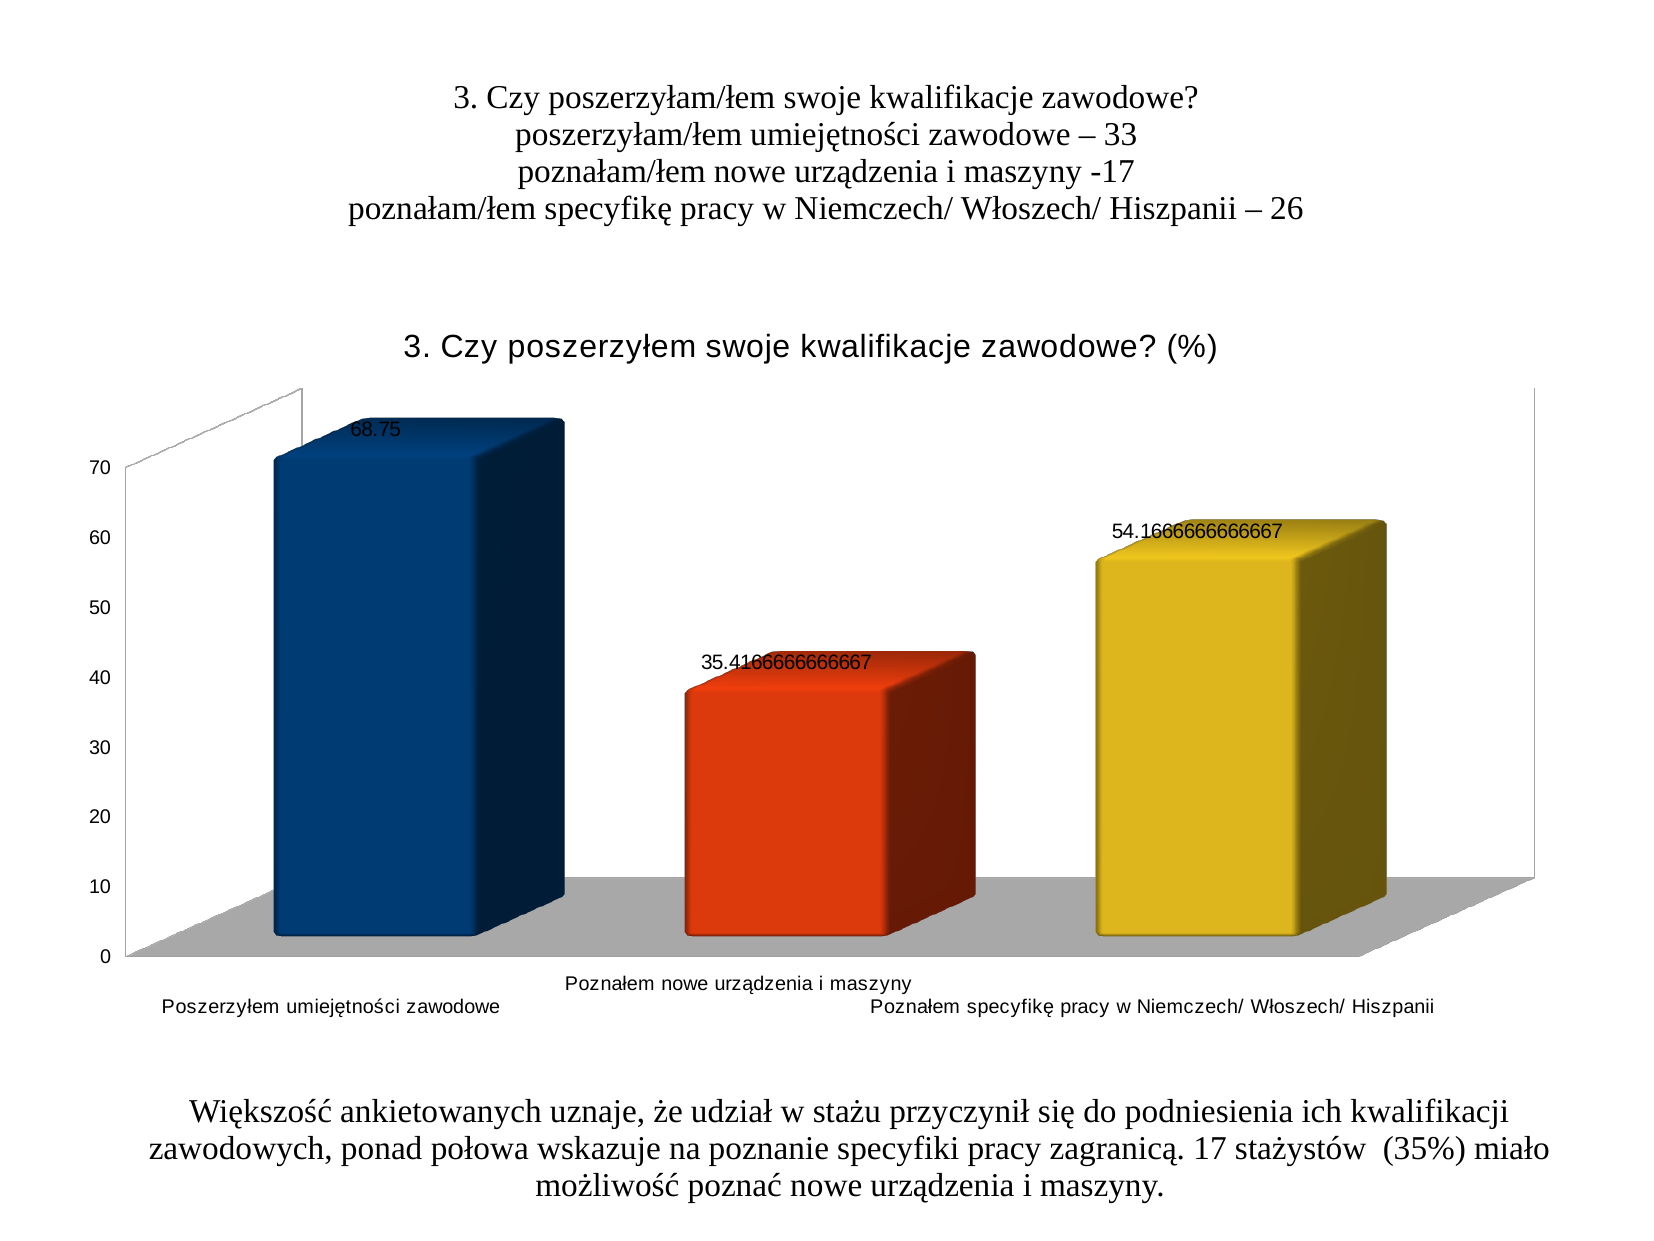

# 3. Czy poszerzyłam/łem swoje kwalifikacje zawodowe? poszerzyłam/łem umiejętności zawodowe – 33 poznałam/łem nowe urządzenia i maszyny -17 poznałam/łem specyfikę pracy w Niemczech/ Włoszech/ Hiszpanii – 26
[unsupported chart]
Większość ankietowanych uznaje, że udział w stażu przyczynił się do podniesienia ich kwalifikacji zawodowych, ponad połowa wskazuje na poznanie specyfiki pracy zagranicą. 17 stażystów (35%) miało możliwość poznać nowe urządzenia i maszyny.